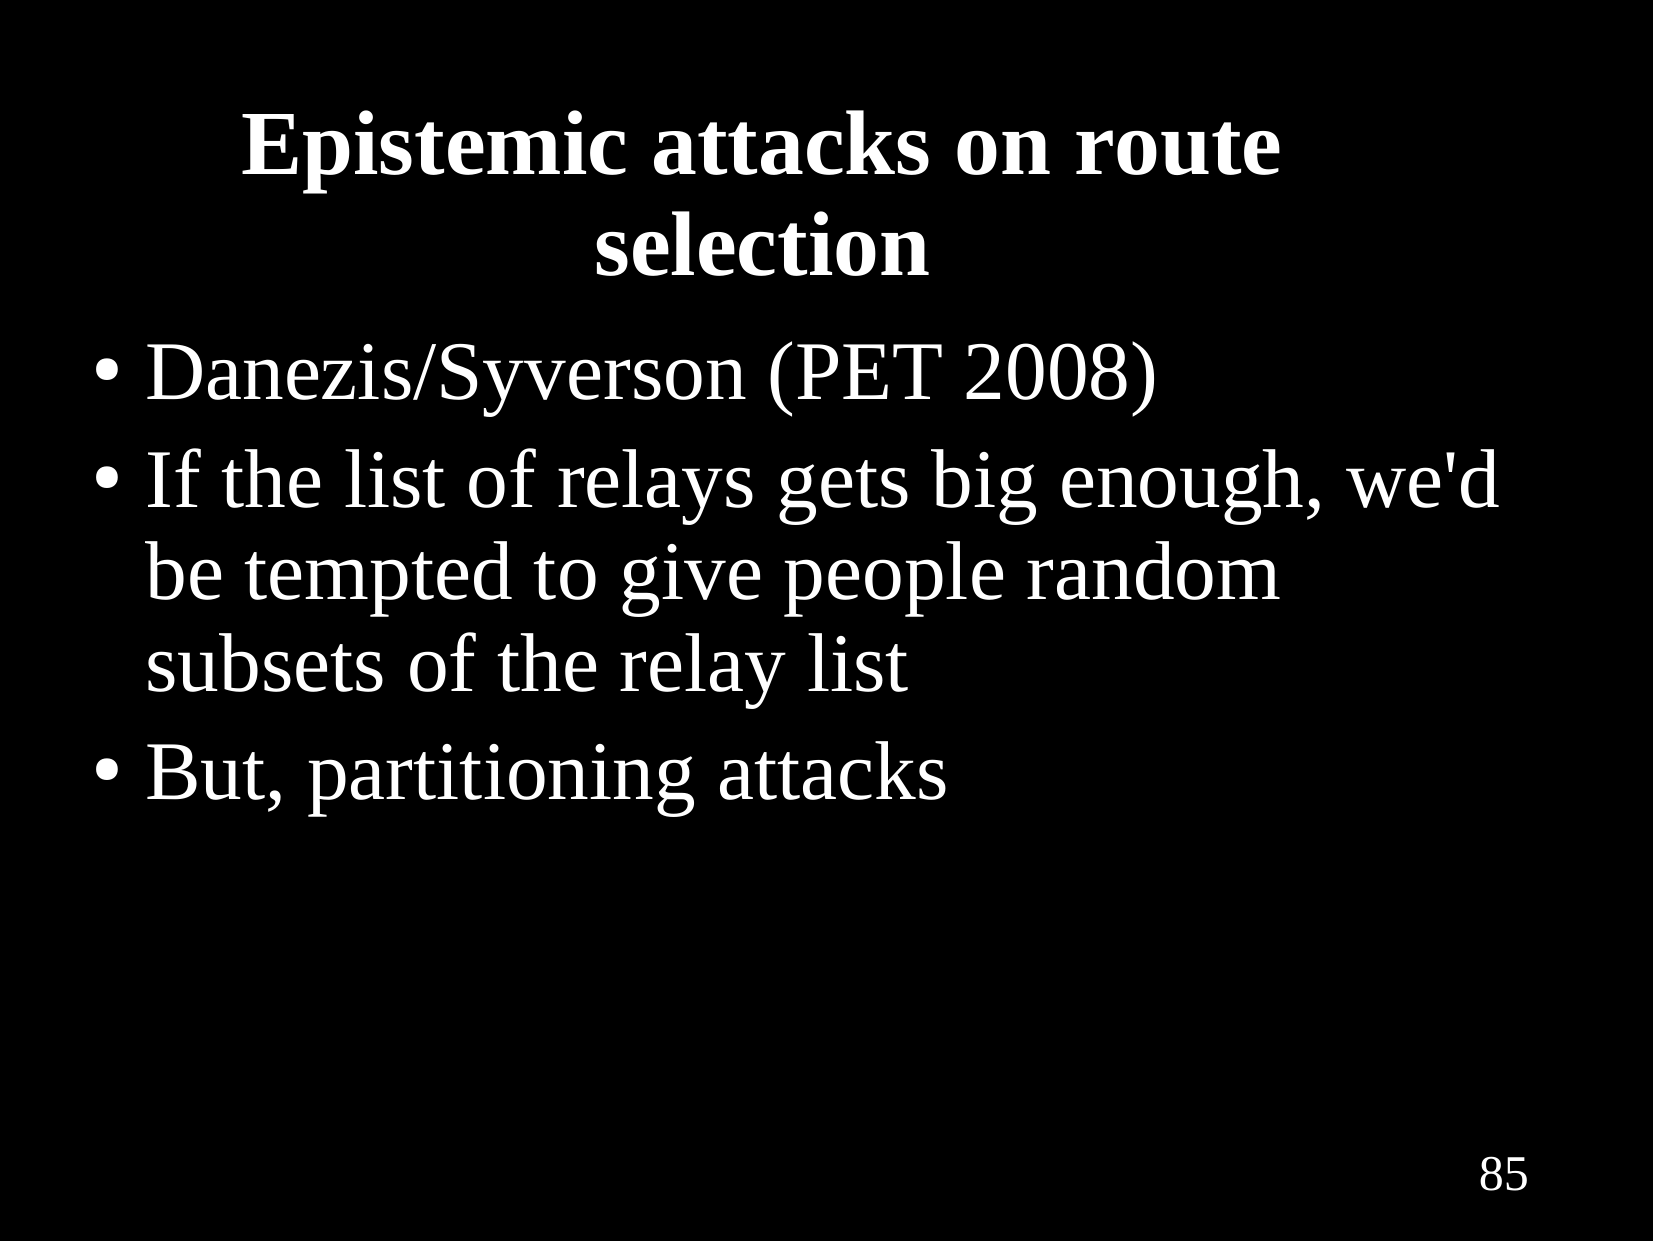

# Epistemic attacks on route selection
Danezis/Syverson (PET 2008)
If the list of relays gets big enough, we'd be tempted to give people random subsets of the relay list
But, partitioning attacks